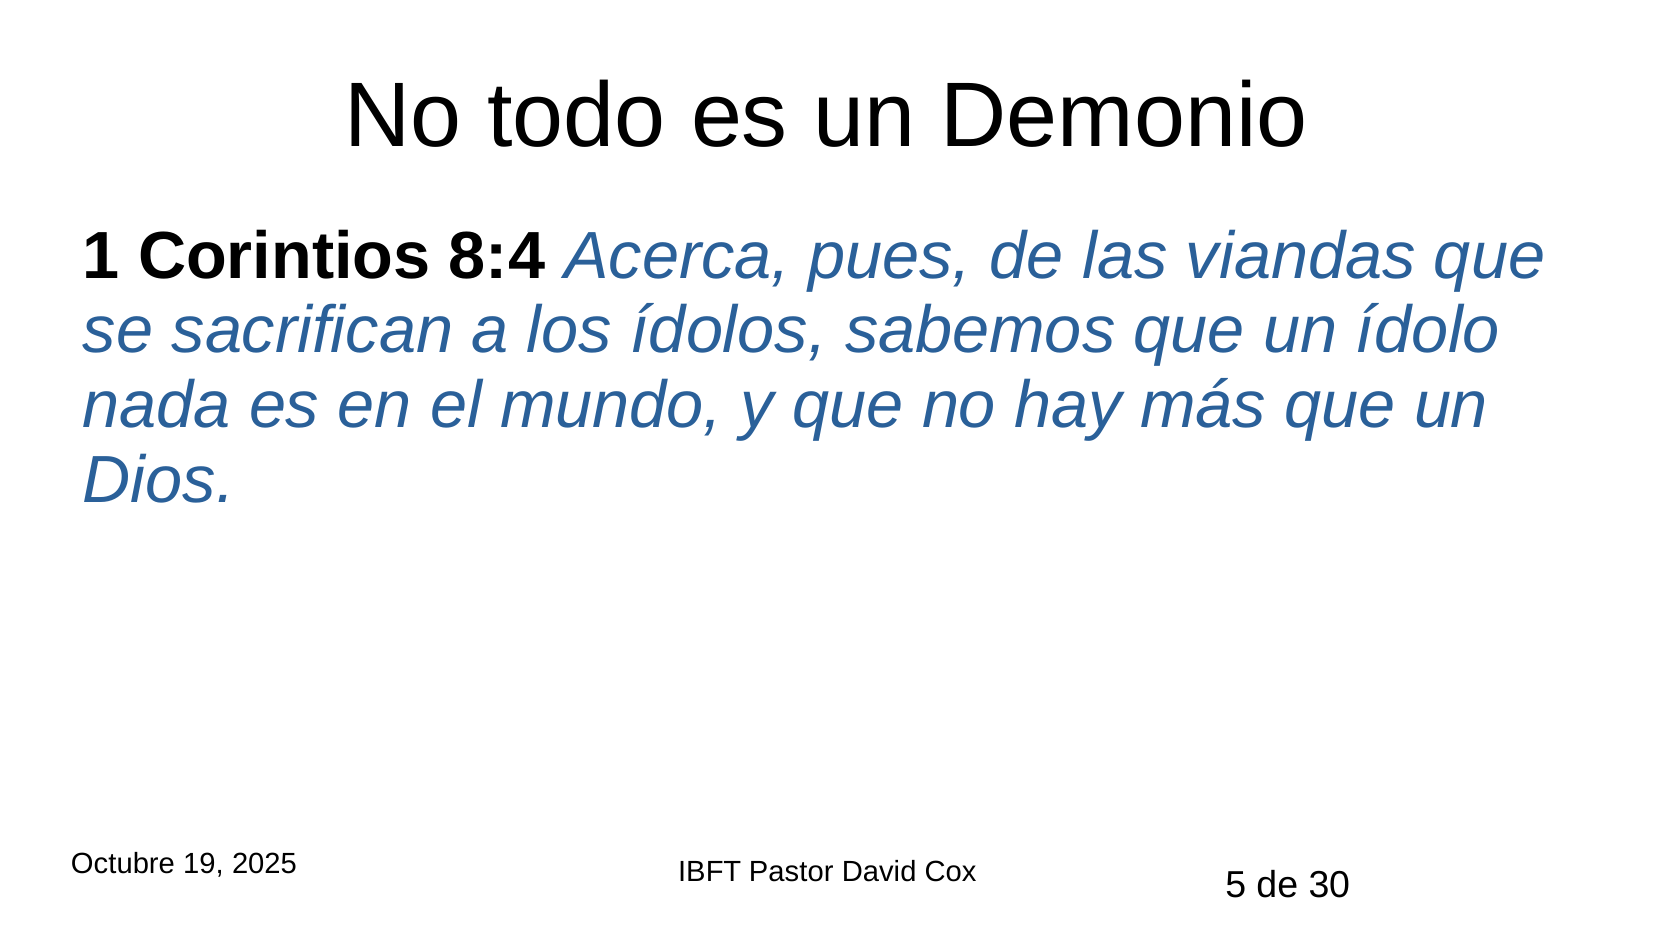

# No todo es un Demonio
1 Corintios 8:4 Acerca, pues, de las viandas que se sacrifican a los ídolos, sabemos que un ídolo nada es en el mundo, y que no hay más que un Dios.
Octubre 19, 2025
octubre 19, 2025
no invites a demonios
5
IBFT Pastor David Cox
 de 30